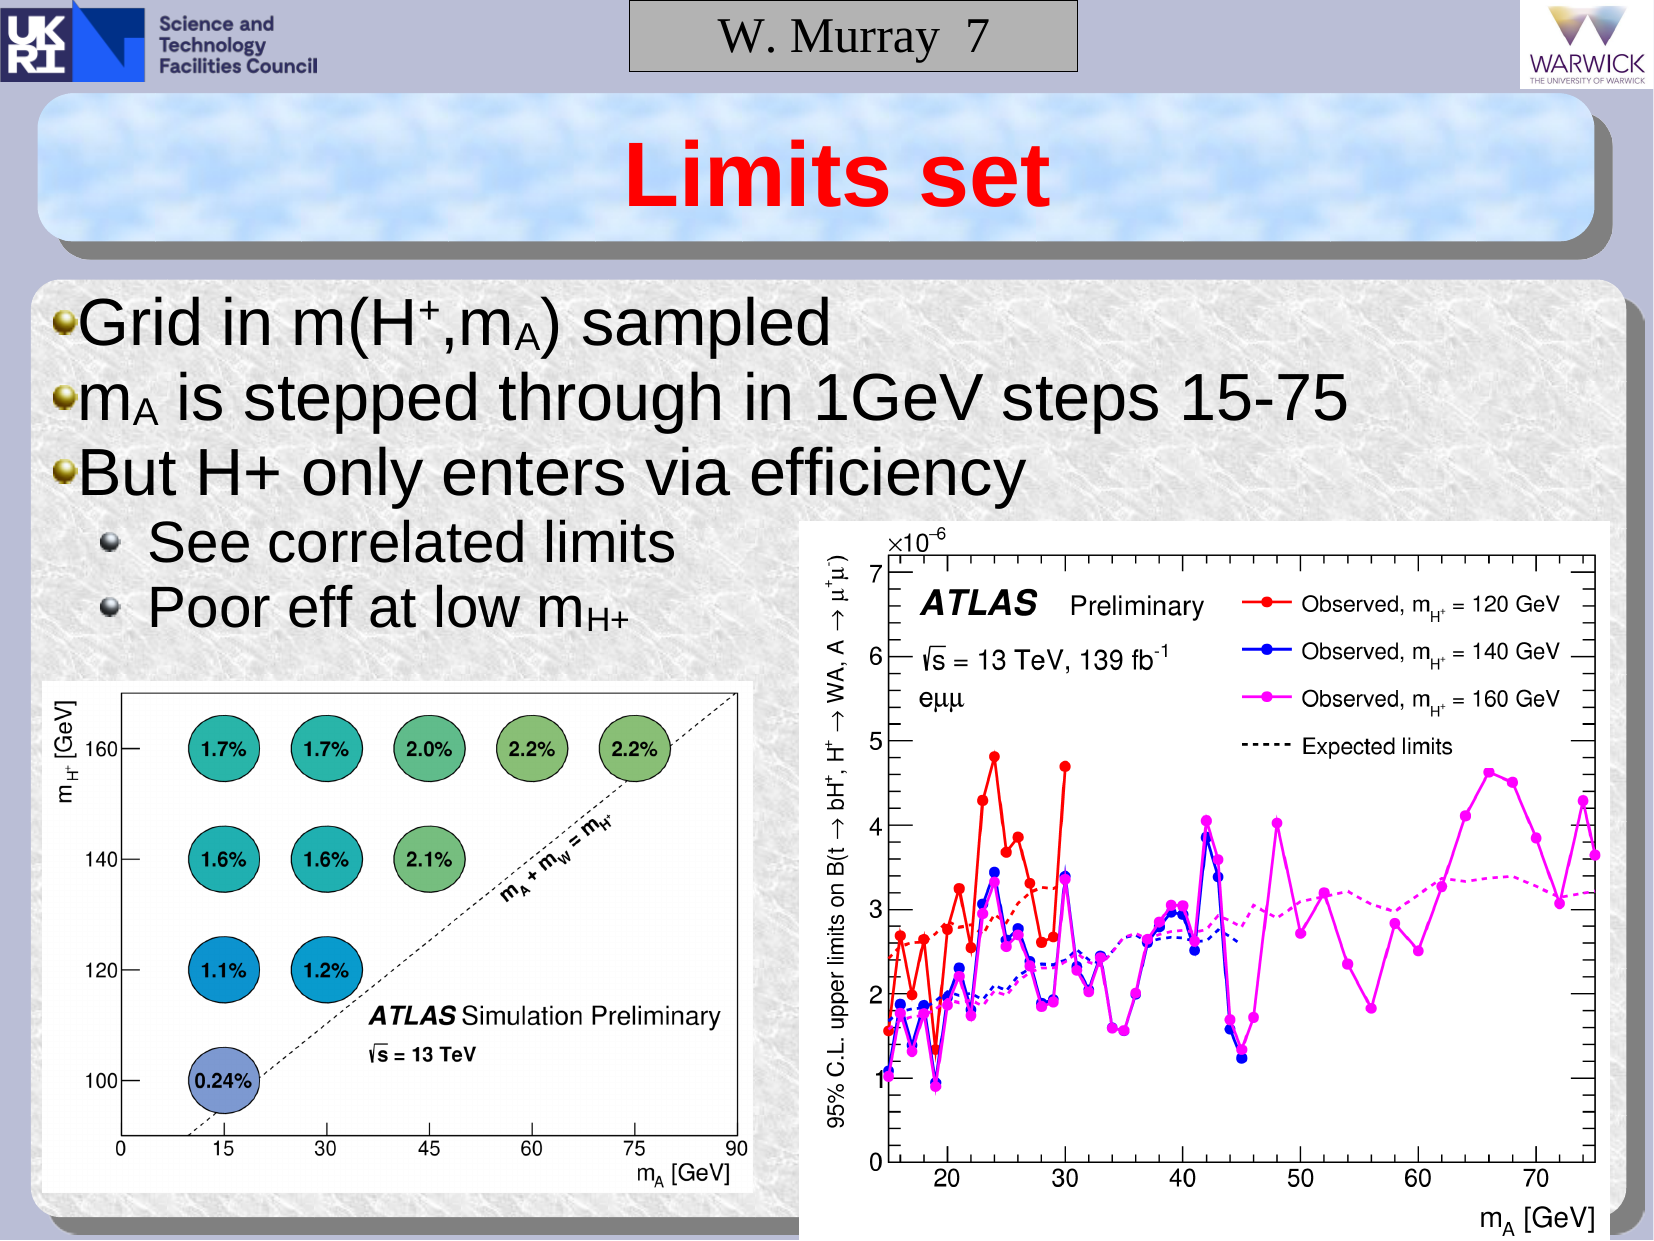

# Limits set
Grid in m(H+,mA) sampled
mA is stepped through in 1GeV steps 15-75
But H+ only enters via efficiency
See correlated limits
Poor eff at low mH+